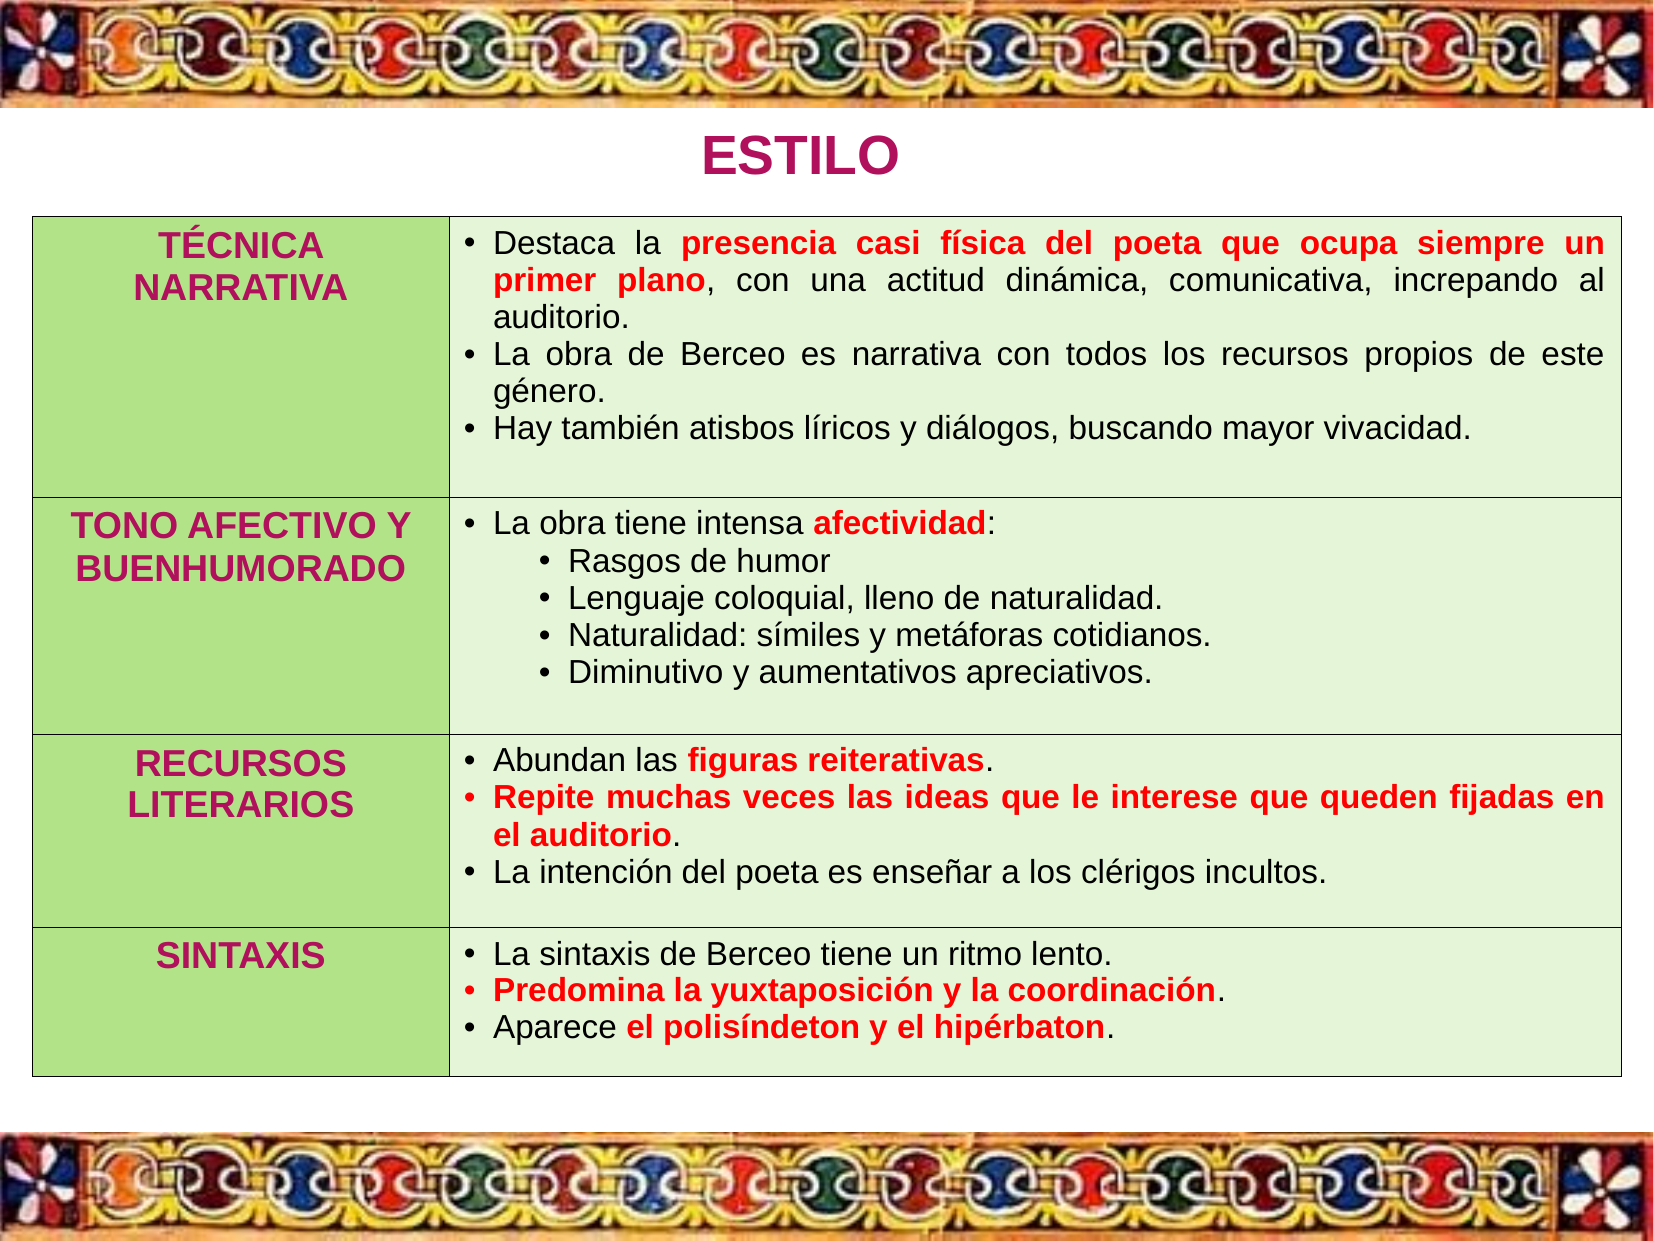

ESTILO
| TÉCNICA NARRATIVA | Destaca la presencia casi física del poeta que ocupa siempre un primer plano, con una actitud dinámica, comunicativa, increpando al auditorio. La obra de Berceo es narrativa con todos los recursos propios de este género. Hay también atisbos líricos y diálogos, buscando mayor vivacidad. |
| --- | --- |
| TONO AFECTIVO Y BUENHUMORADO | La obra tiene intensa afectividad: Rasgos de humor Lenguaje coloquial, lleno de naturalidad. Naturalidad: símiles y metáforas cotidianos. Diminutivo y aumentativos apreciativos. |
| RECURSOS LITERARIOS | Abundan las figuras reiterativas. Repite muchas veces las ideas que le interese que queden fijadas en el auditorio. La intención del poeta es enseñar a los clérigos incultos. |
| SINTAXIS | La sintaxis de Berceo tiene un ritmo lento. Predomina la yuxtaposición y la coordinación. Aparece el polisíndeton y el hipérbaton. |